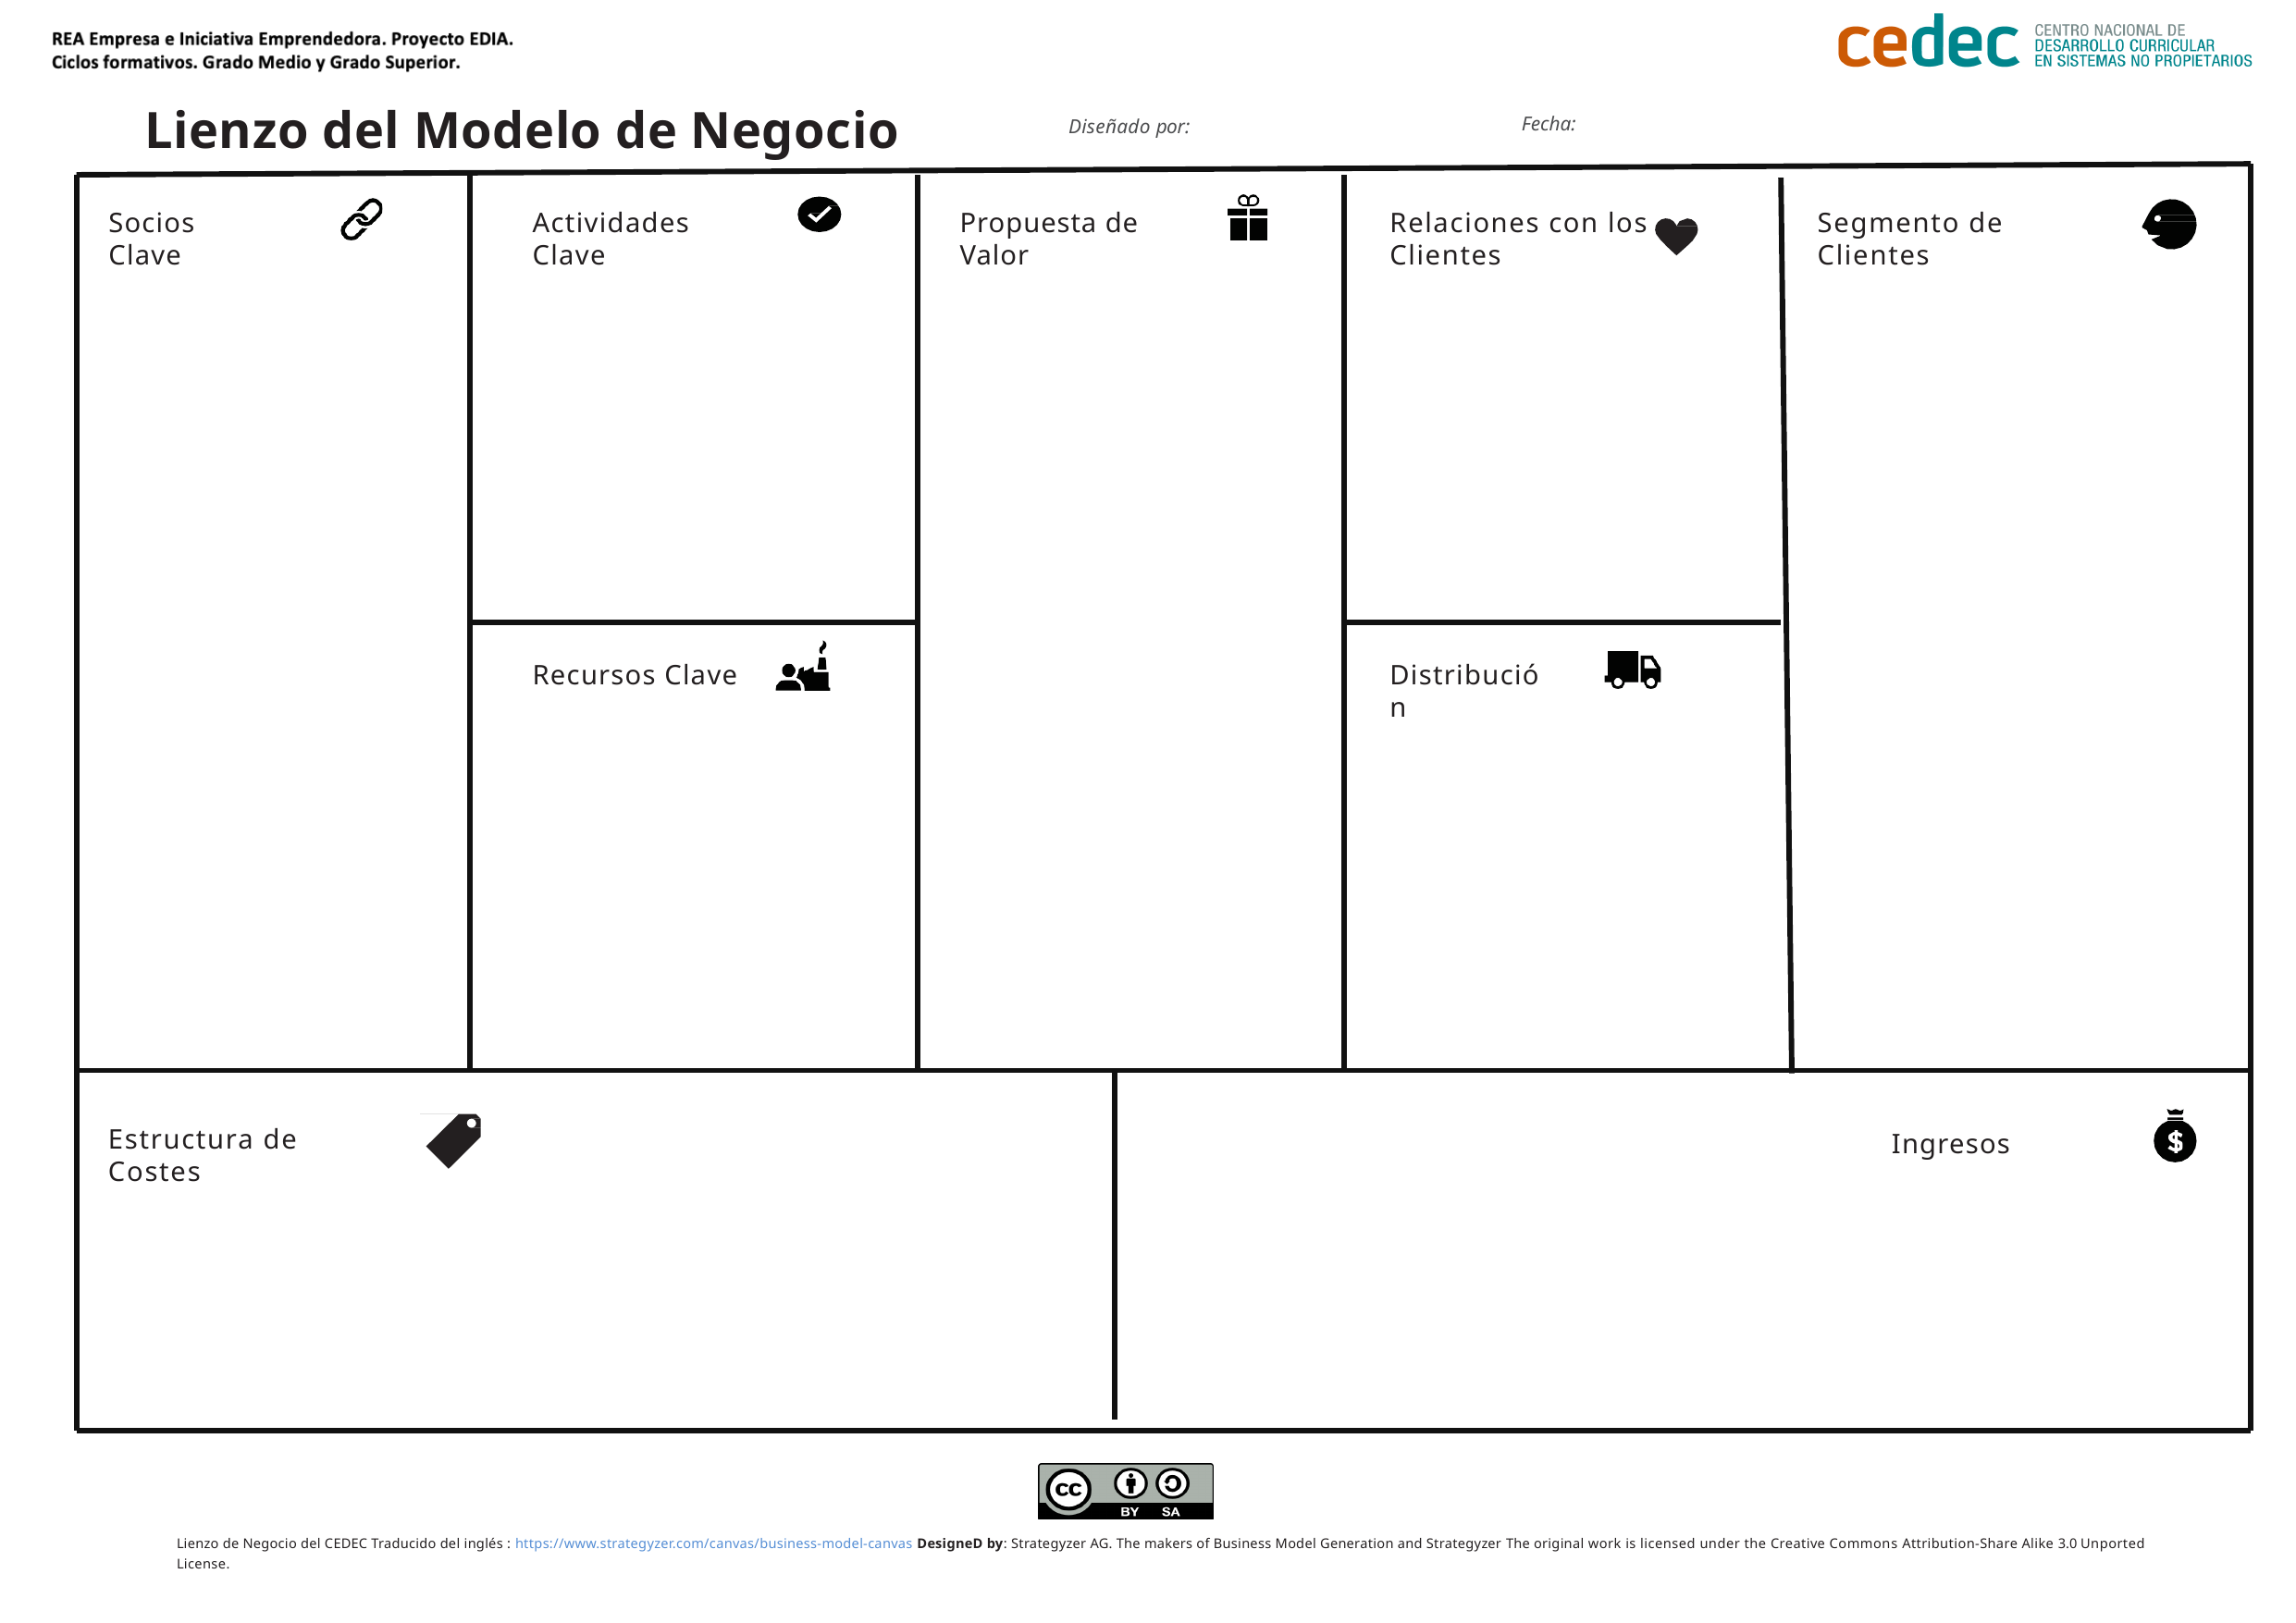

Lienzo del Modelo de Negocio
Fecha:
Diseñado por:
Socios Clave
Actividades Clave
Propuesta de Valor
Relaciones con los Clientes
Segmento de Clientes
Recursos Clave
Distribución
Estructura de Costes
Ingresos
Lienzo de Negocio del CEDEC Traducido del inglés : https://www.strategyzer.com/canvas/business-model-canvas DesigneD by: Strategyzer AG. The makers of Business Model Generation and Strategyzer The original work is licensed under the Creative Commons Attribution-Share Alike 3.0 Unported License.